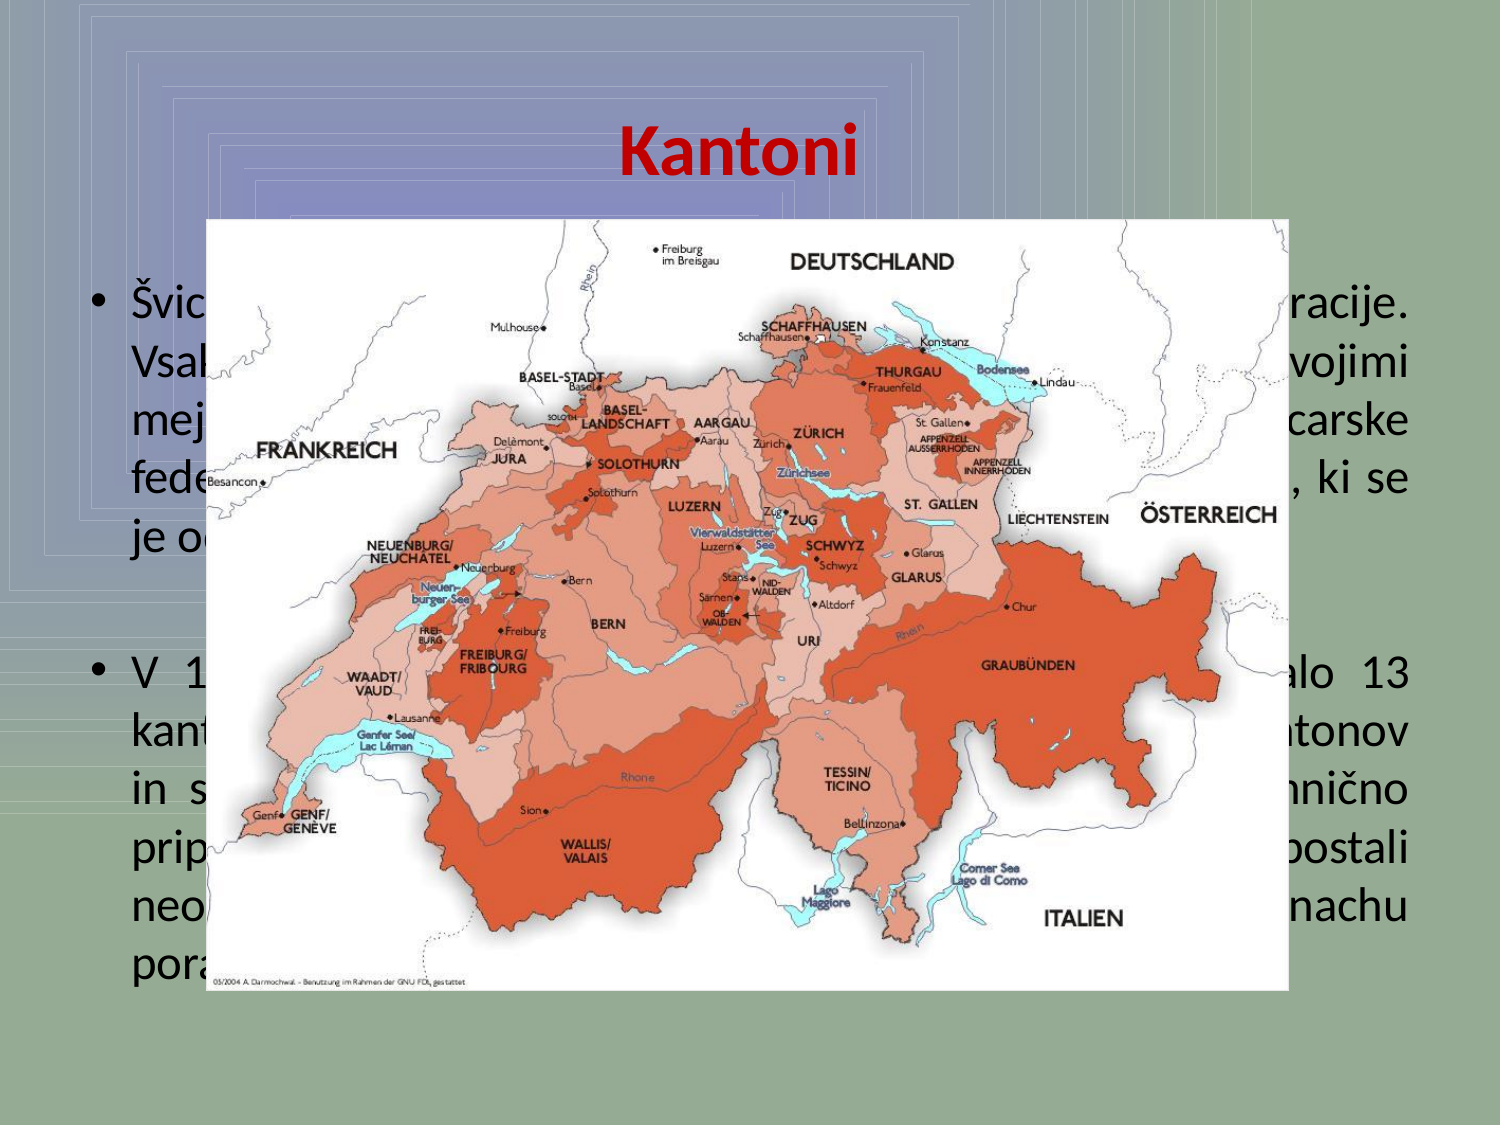

# Kantoni
Švica ima 26 kantonov, ki imajo status zveznih dežel federacije. Vsak kanton je bil popolnoma neodvisna dežela s svojimi mejami, vojsko in denarno valuto, vse do ustanovitve Švicarske federacije leta 1848. Najmlajši ustanovljeni kanton je Jura, ki se je odcepil od kantona Bern leta 1979.
V 16. stoletju je Staro Švicarsko konfederacijo sestavljalo 13 kantonov dveh karakteristik: šest deželnih (ali gozdnih) kantonov in sedem mestnih (ali urbanih) kantonov. Čeprav so tehnično pripadali Svetemu rimskemu cesarstvu, so v resnici postali neodvisni po tem, ko je bil leta 1499 v bitki pri Dornachu poražen cesar Maksimilijan.